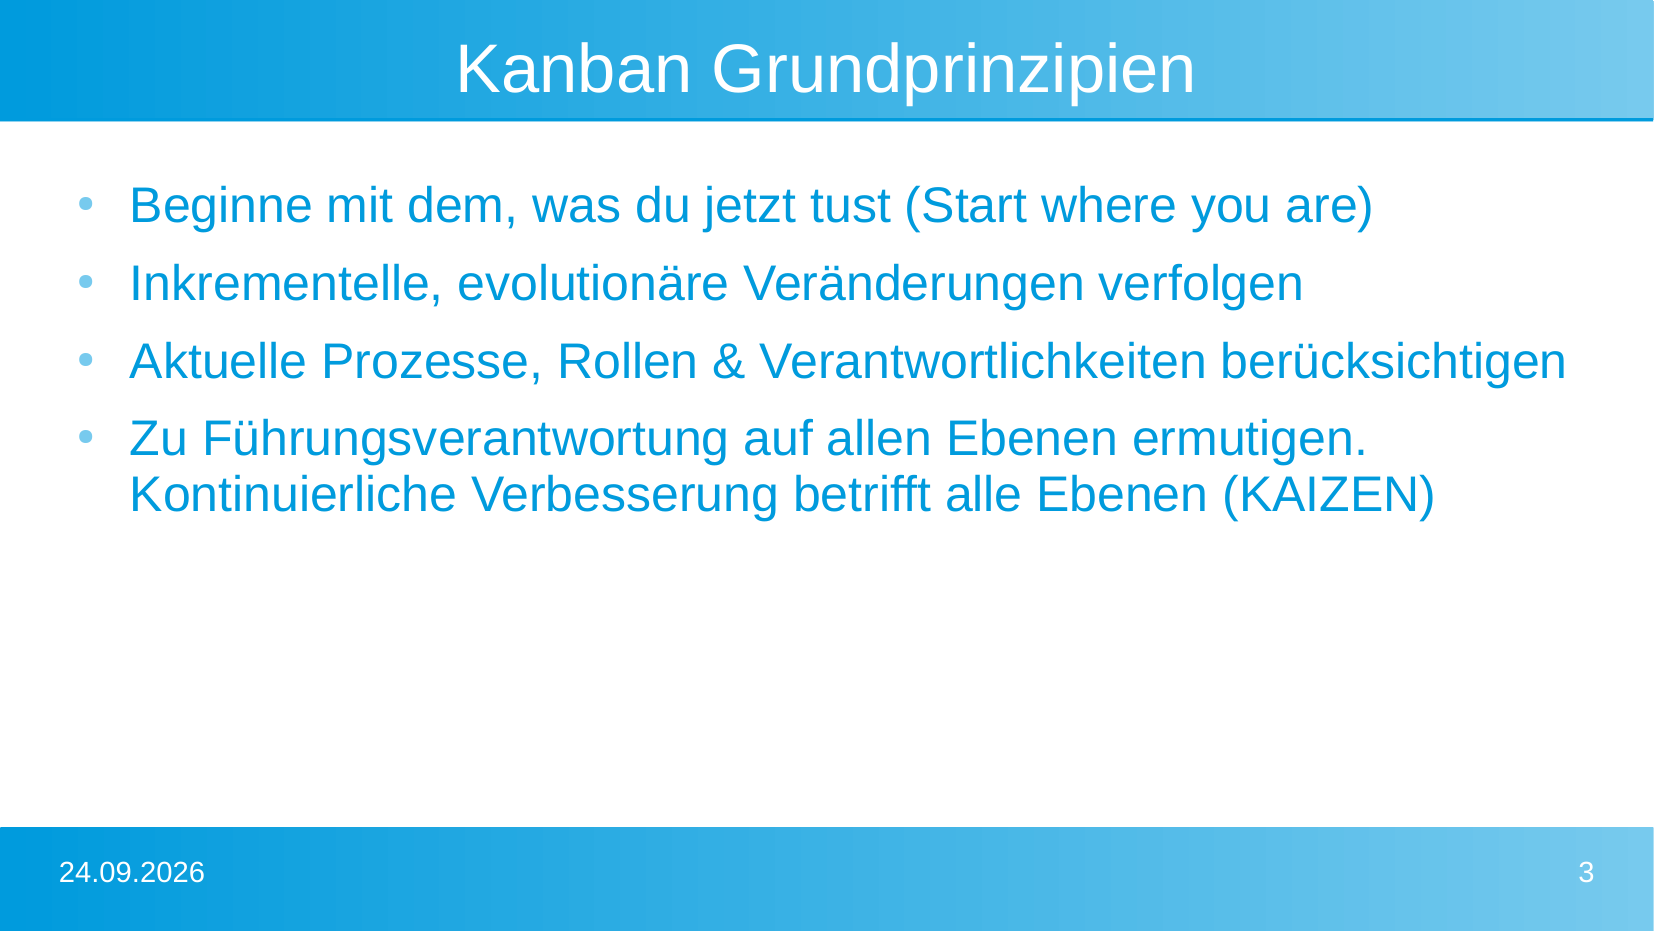

# Kanban Grundprinzipien
Beginne mit dem, was du jetzt tust (Start where you are)
Inkrementelle, evolutionäre Veränderungen verfolgen
Aktuelle Prozesse, Rollen & Verantwortlichkeiten berücksichtigen
Zu Führungsverantwortung auf allen Ebenen ermutigen. Kontinuierliche Verbesserung betrifft alle Ebenen (KAIZEN)
3